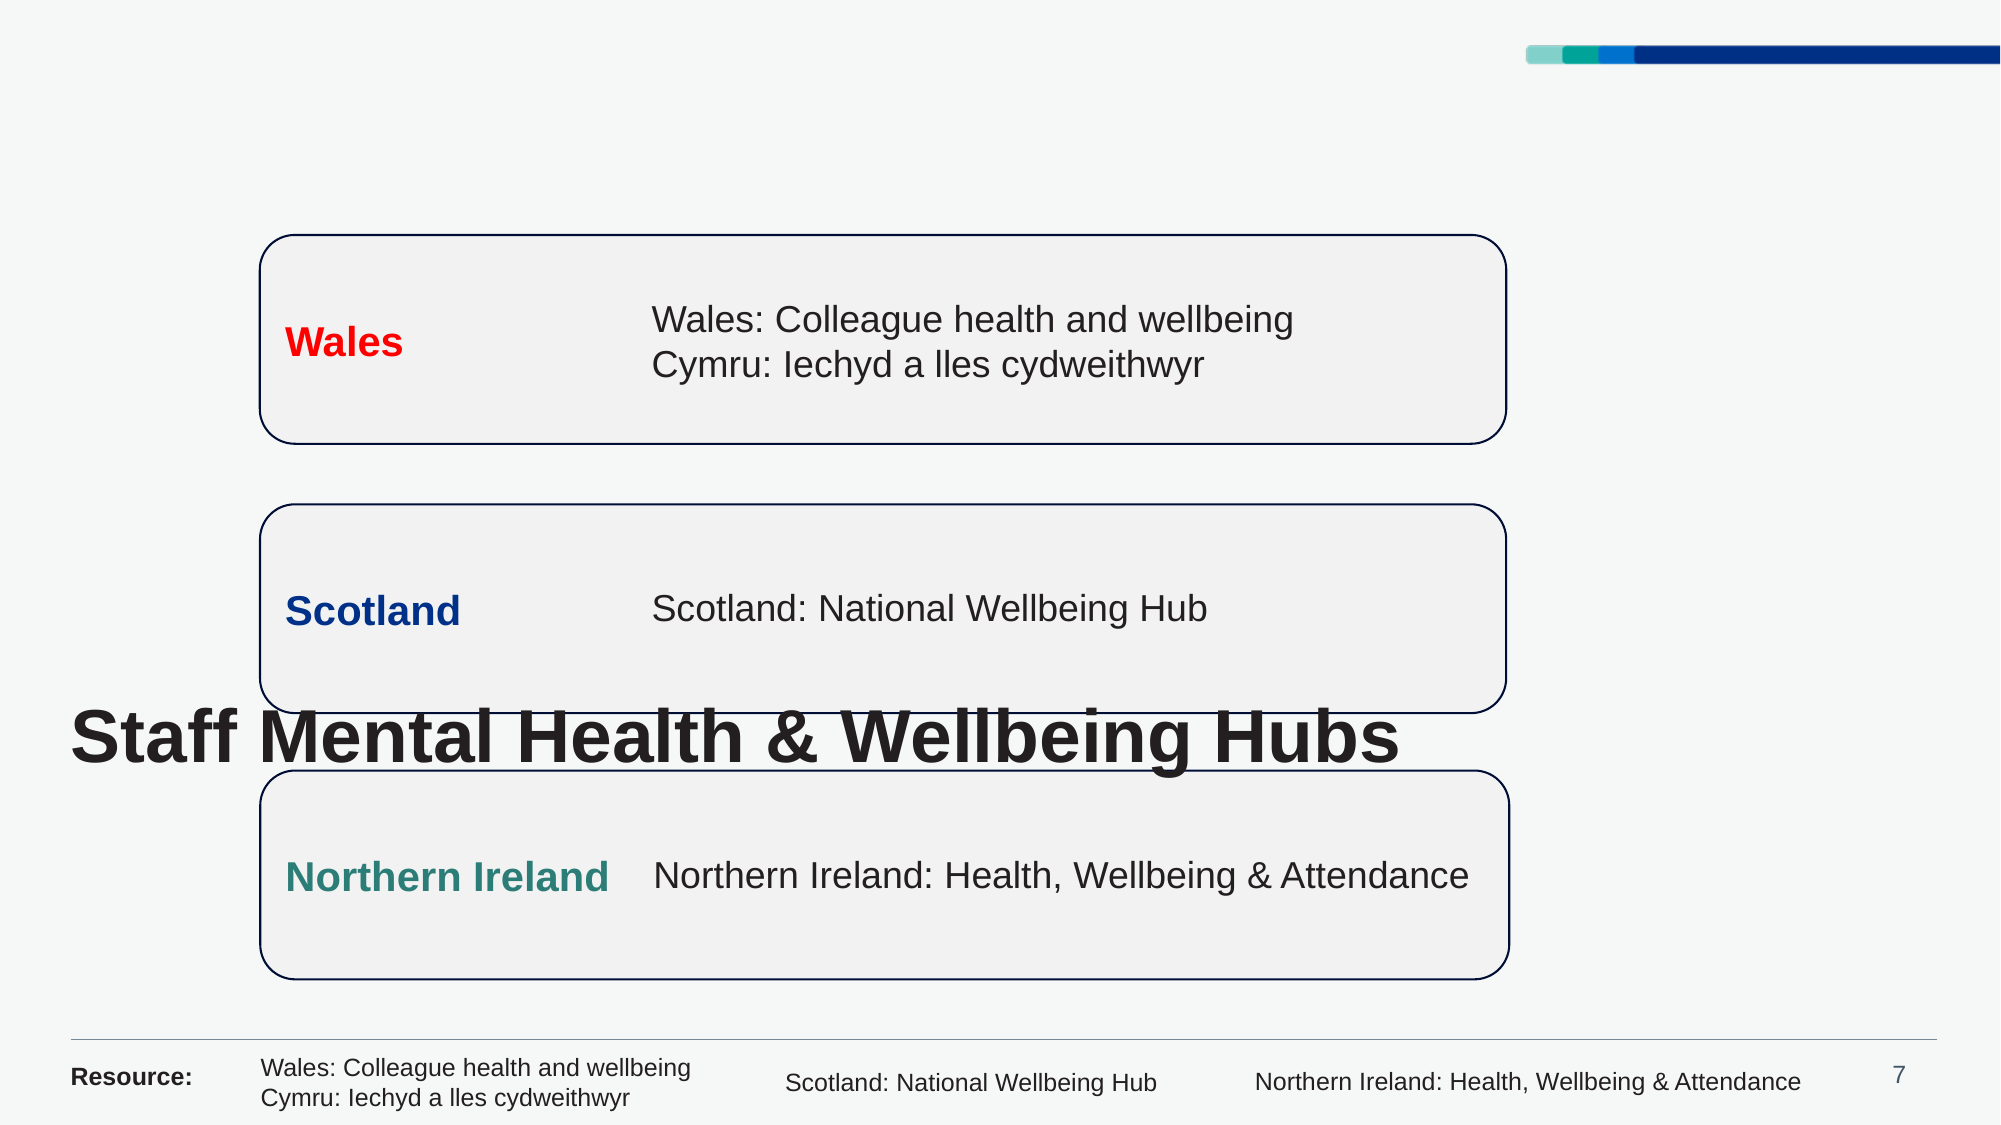

Wales
Wales: Colleague health and wellbeing
Cymru: Iechyd a lles cydweithwyr
# Staff Mental Health & Wellbeing Hubs
Scotland
Scotland: National Wellbeing Hub
Northern Ireland
Northern Ireland: Health, Wellbeing & Attendance
Wales: Colleague health and wellbeing
Cymru: Iechyd a lles cydweithwyr
Resource:
Northern Ireland: Health, Wellbeing & Attendance
Scotland: National Wellbeing Hub